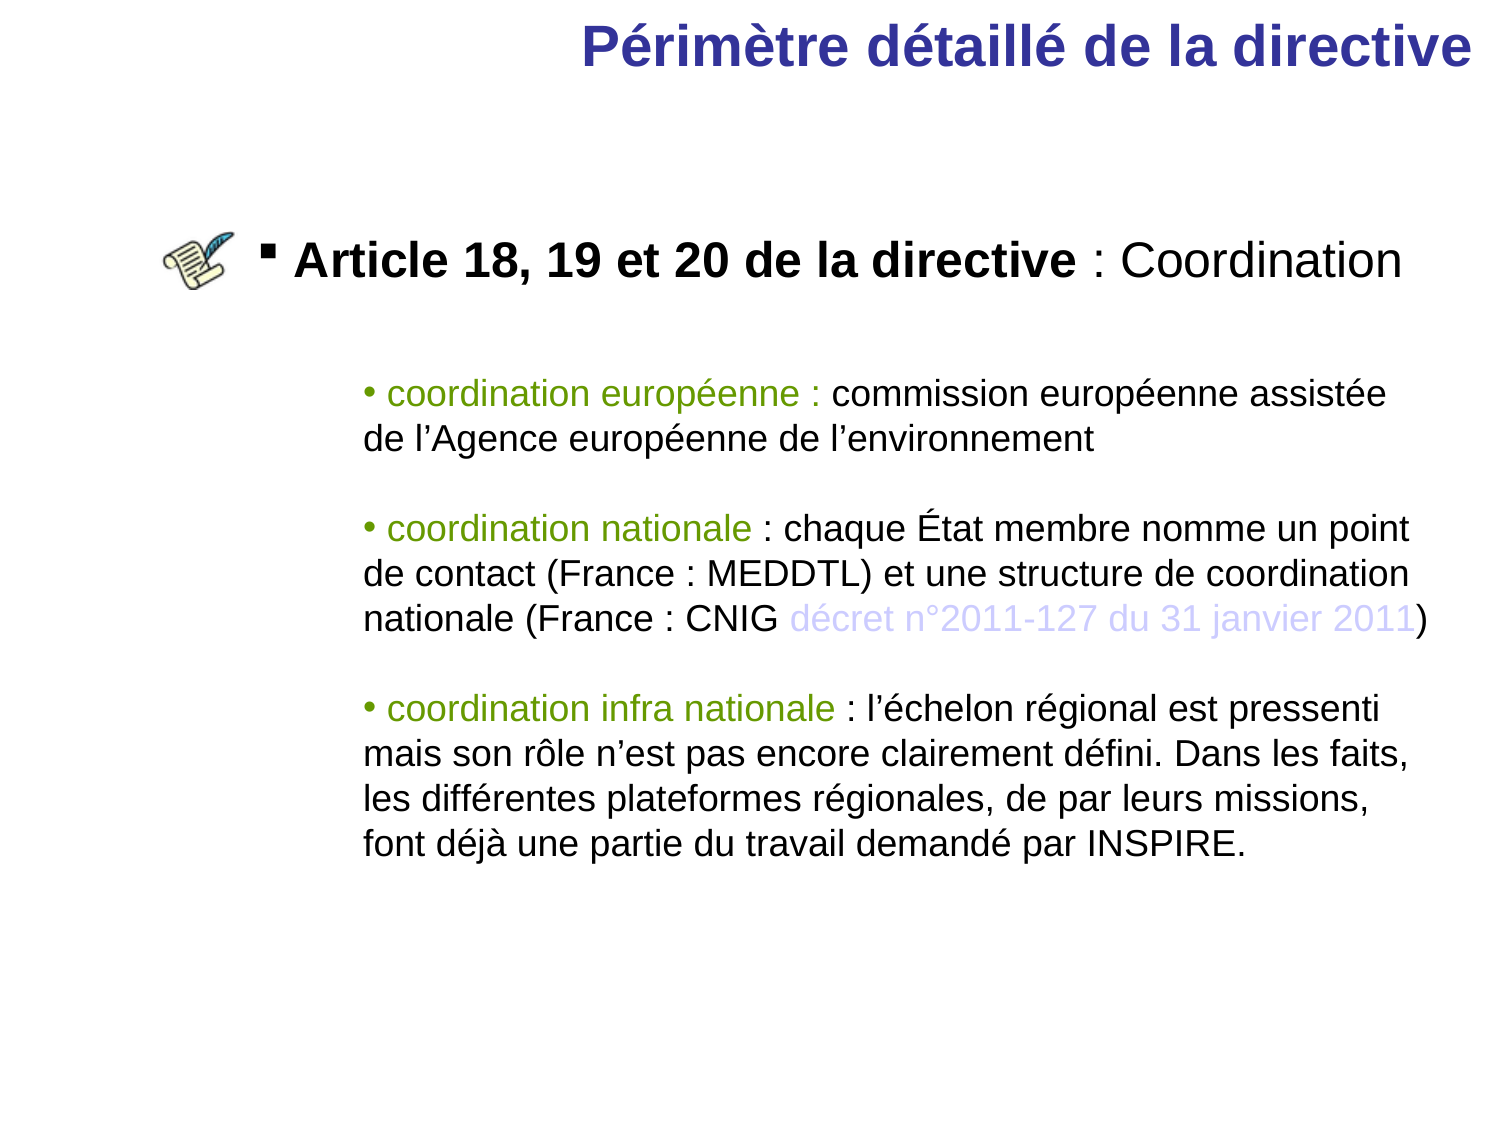

Périmètre détaillé de la directive
 Article 18, 19 et 20 de la directive : Coordination
 coordination européenne : commission européenne assistée de l’Agence européenne de l’environnement
 coordination nationale : chaque État membre nomme un point de contact (France : MEDDTL) et une structure de coordination nationale (France : CNIG décret n°2011-127 du 31 janvier 2011)
 coordination infra nationale : l’échelon régional est pressenti mais son rôle n’est pas encore clairement défini. Dans les faits, les différentes plateformes régionales, de par leurs missions, font déjà une partie du travail demandé par INSPIRE.